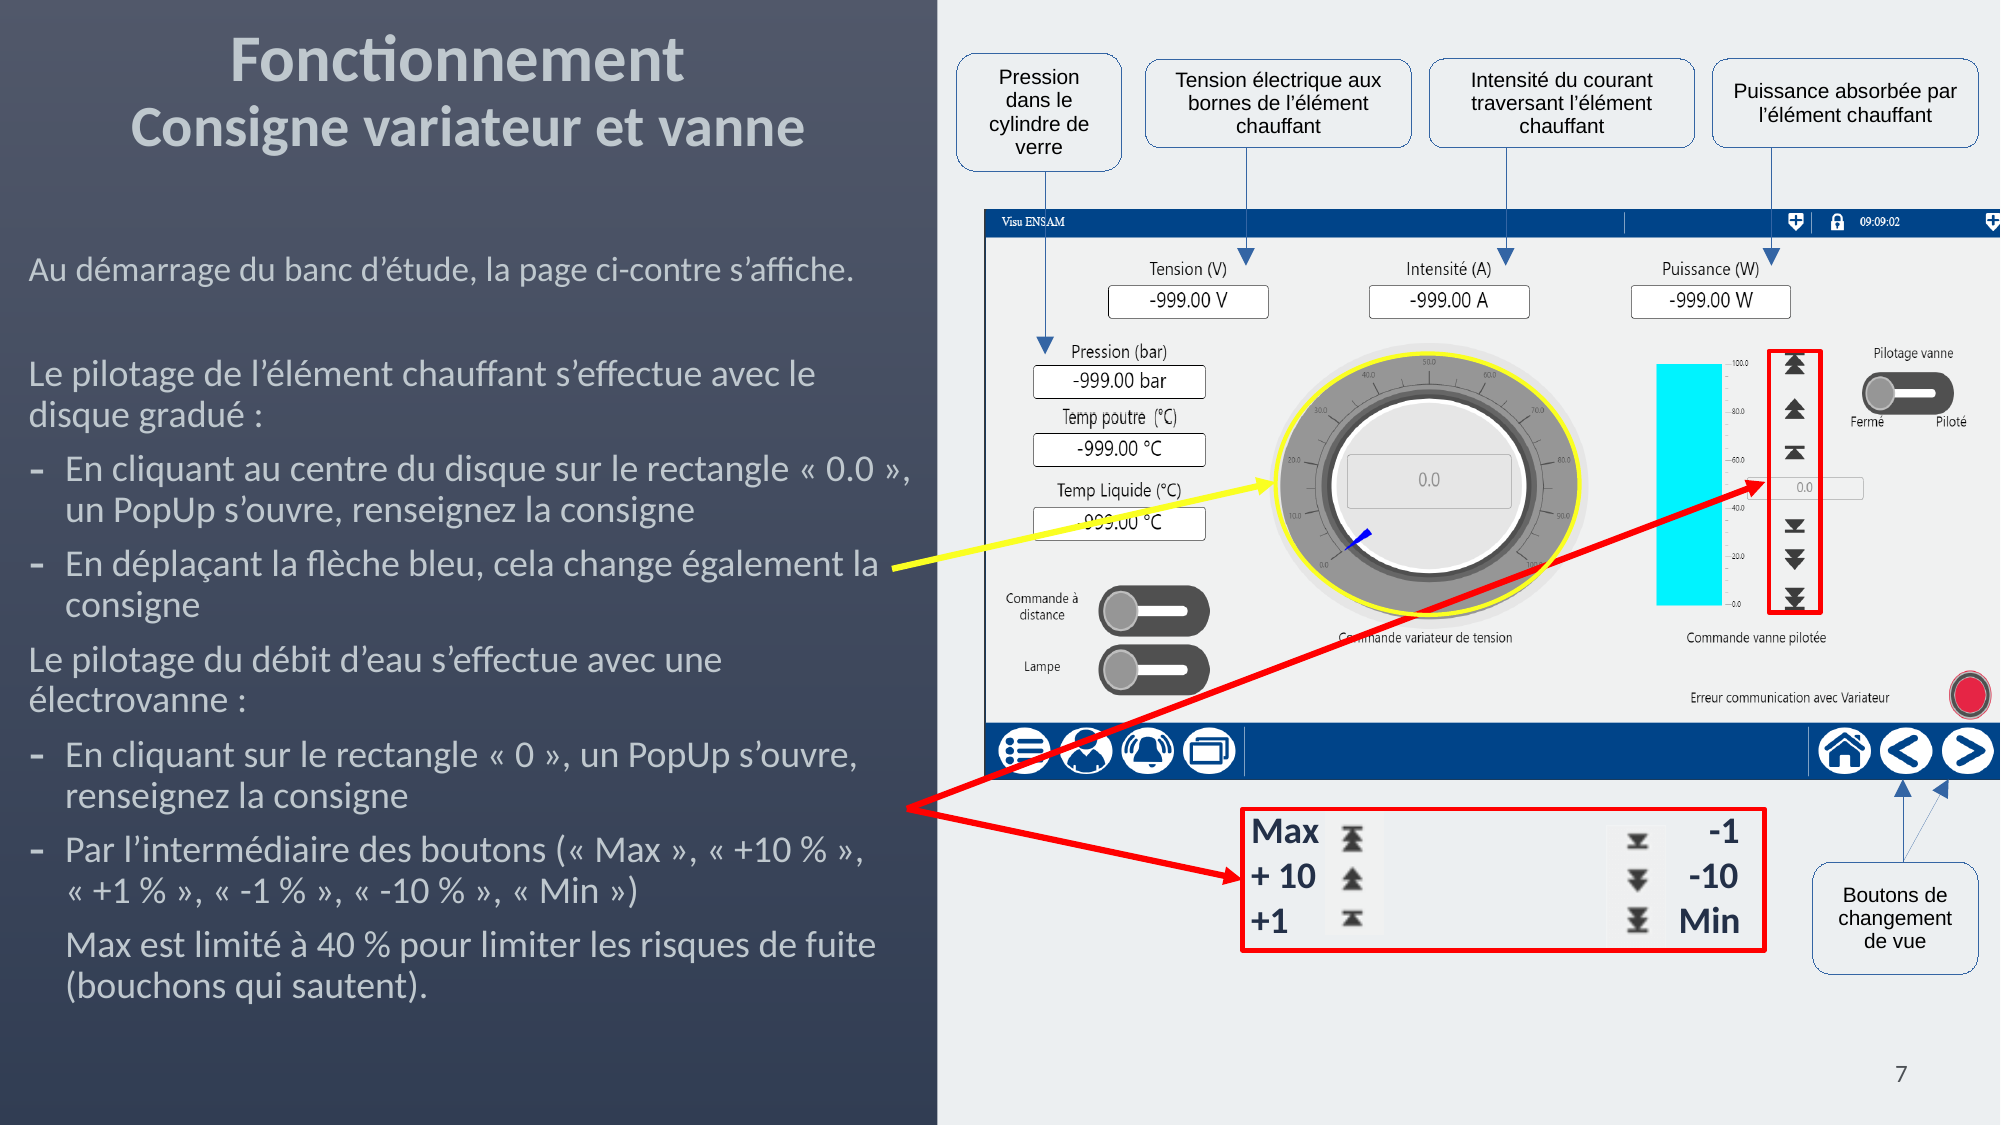

Fonctionnement
Pression dans le cylindre de verre
Tension électrique aux bornes de l’élément chauffant
Intensité du courant traversant l’élément chauffant
Puissance absorbée par l’élément chauffant
Consigne variateur et vanne
# Au démarrage du banc d’étude, la page ci-contre s’affiche.
Le pilotage de l’élément chauffant s’effectue avec le disque gradué :
En cliquant au centre du disque sur le rectangle « 0.0 », un PopUp s’ouvre, renseignez la consigne
En déplaçant la flèche bleu, cela change également la consigne
Le pilotage du débit d’eau s’effectue avec une électrovanne :
En cliquant sur le rectangle « 0 », un PopUp s’ouvre, renseignez la consigne
Par l’intermédiaire des boutons (« Max », « +10 % », « +1 % », « -1 % », « -10 % », « Min »)
Max est limité à 40 % pour limiter les risques de fuite (bouchons qui sautent).
Max -1
+ 10 -10
+1 Min
Boutons de changement de vue
7